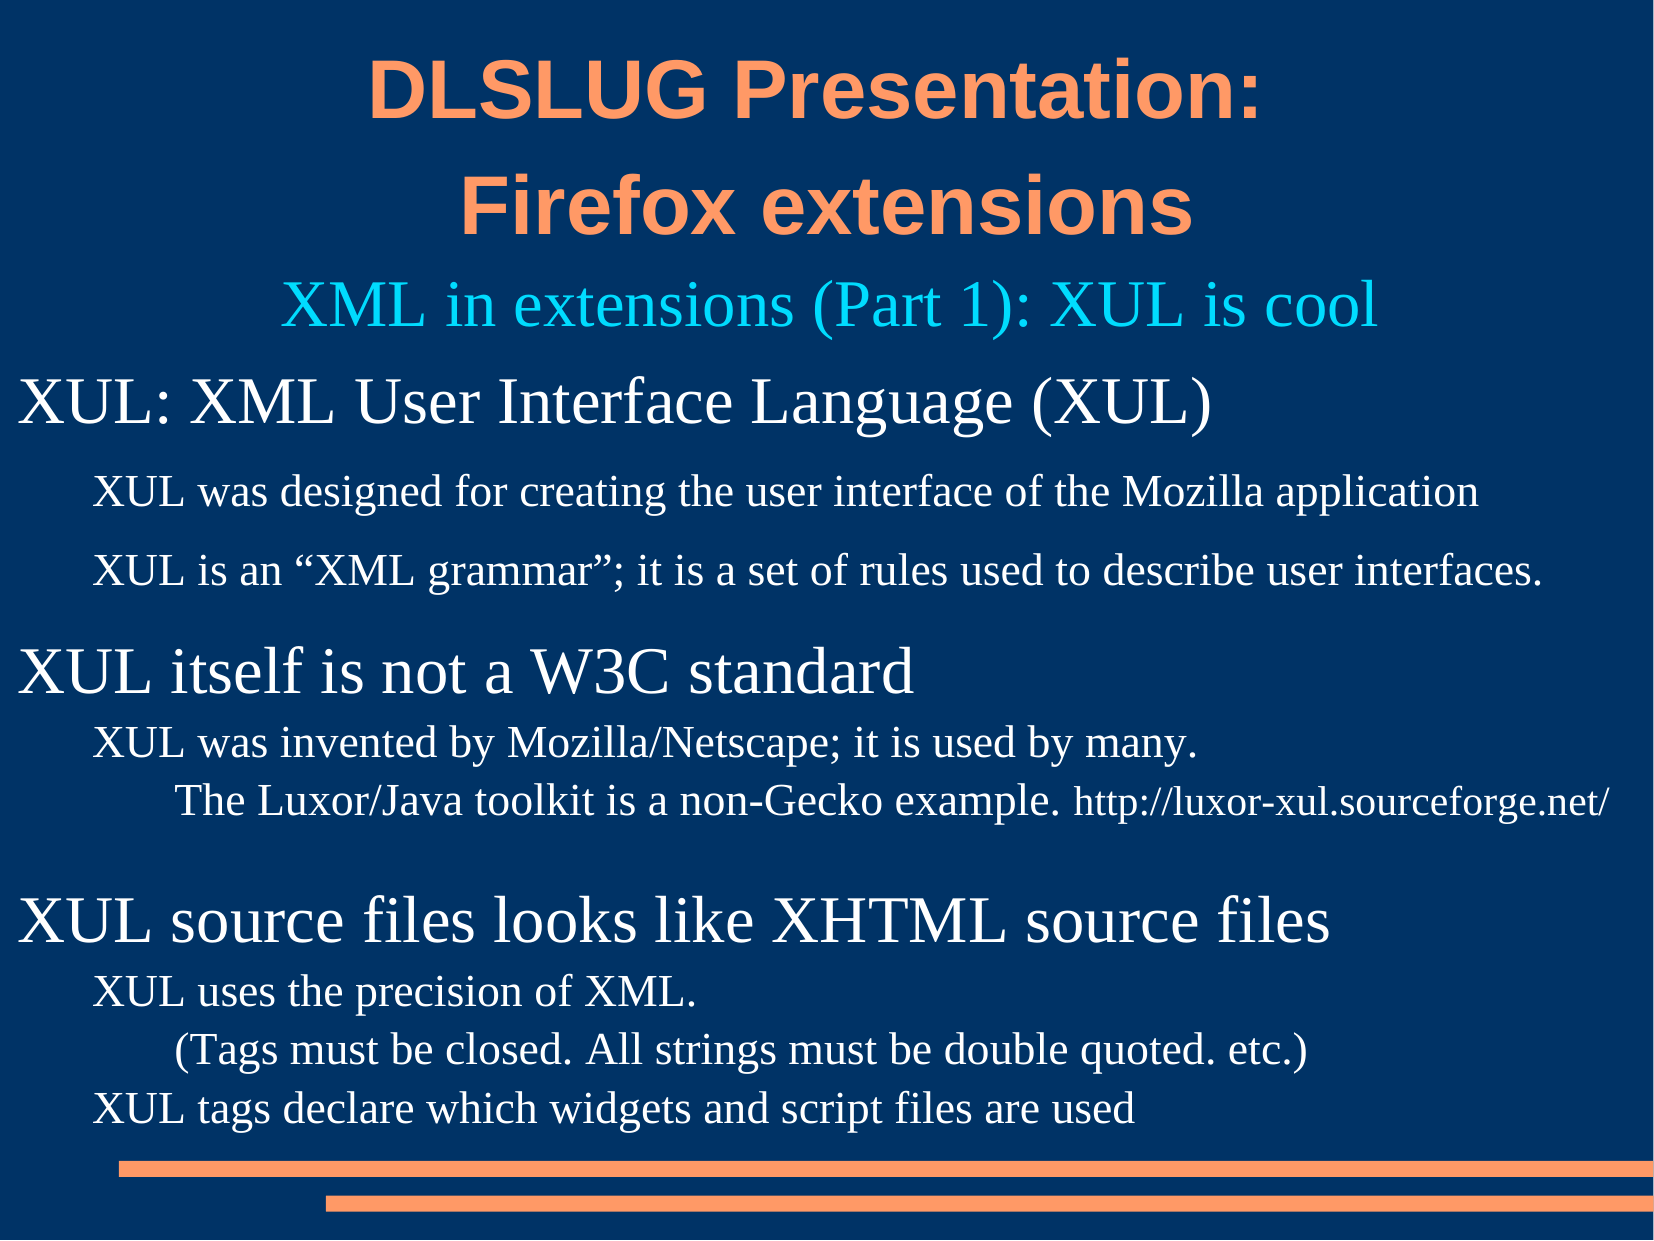

DLSLUG Presentation:
Firefox extensions
# XML in extensions (Part 1): XUL is cool
XUL: XML User Interface Language (XUL)
XUL was designed for creating the user interface of the Mozilla application
XUL is an “XML grammar”; it is a set of rules used to describe user interfaces.
XUL itself is not a W3C standard
XUL was invented by Mozilla/Netscape; it is used by many.
The Luxor/Java toolkit is a non-Gecko example. http://luxor-xul.sourceforge.net/
XUL source files looks like XHTML source files
XUL uses the precision of XML.
(Tags must be closed. All strings must be double quoted. etc.)
XUL tags declare which widgets and script files are used